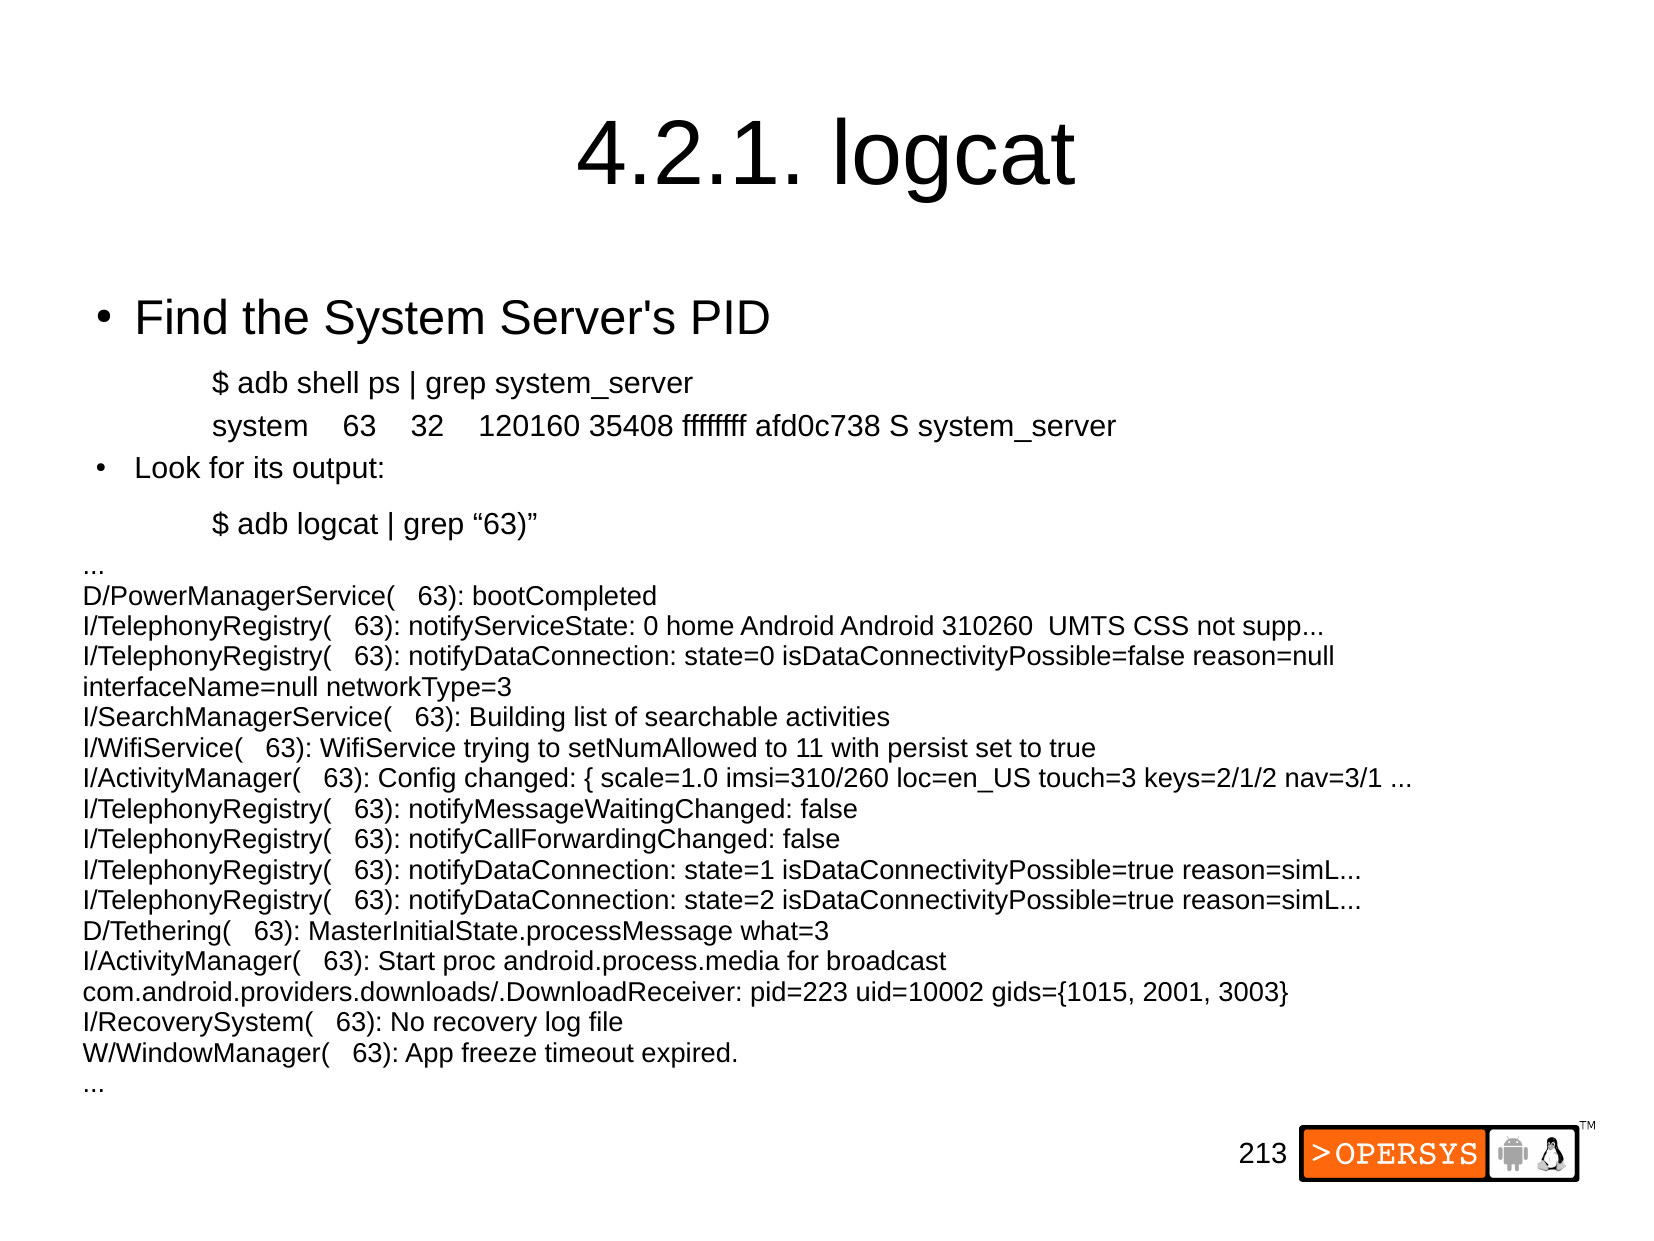

# 4.2.1. logcat
Find the System Server's PID
$ adb shell ps | grep system_server
system 63 32 120160 35408 ffffffff afd0c738 S system_server
Look for its output:
$ adb logcat | grep “63)”
...
D/PowerManagerService( 63): bootCompleted
I/TelephonyRegistry( 63): notifyServiceState: 0 home Android Android 310260 UMTS CSS not supp...
I/TelephonyRegistry( 63): notifyDataConnection: state=0 isDataConnectivityPossible=false reason=null interfaceName=null networkType=3
I/SearchManagerService( 63): Building list of searchable activities
I/WifiService( 63): WifiService trying to setNumAllowed to 11 with persist set to true
I/ActivityManager( 63): Config changed: { scale=1.0 imsi=310/260 loc=en_US touch=3 keys=2/1/2 nav=3/1 ...
I/TelephonyRegistry( 63): notifyMessageWaitingChanged: false
I/TelephonyRegistry( 63): notifyCallForwardingChanged: false
I/TelephonyRegistry( 63): notifyDataConnection: state=1 isDataConnectivityPossible=true reason=simL...
I/TelephonyRegistry( 63): notifyDataConnection: state=2 isDataConnectivityPossible=true reason=simL...
D/Tethering( 63): MasterInitialState.processMessage what=3
I/ActivityManager( 63): Start proc android.process.media for broadcast com.android.providers.downloads/.DownloadReceiver: pid=223 uid=10002 gids={1015, 2001, 3003}
I/RecoverySystem( 63): No recovery log file
W/WindowManager( 63): App freeze timeout expired.
...